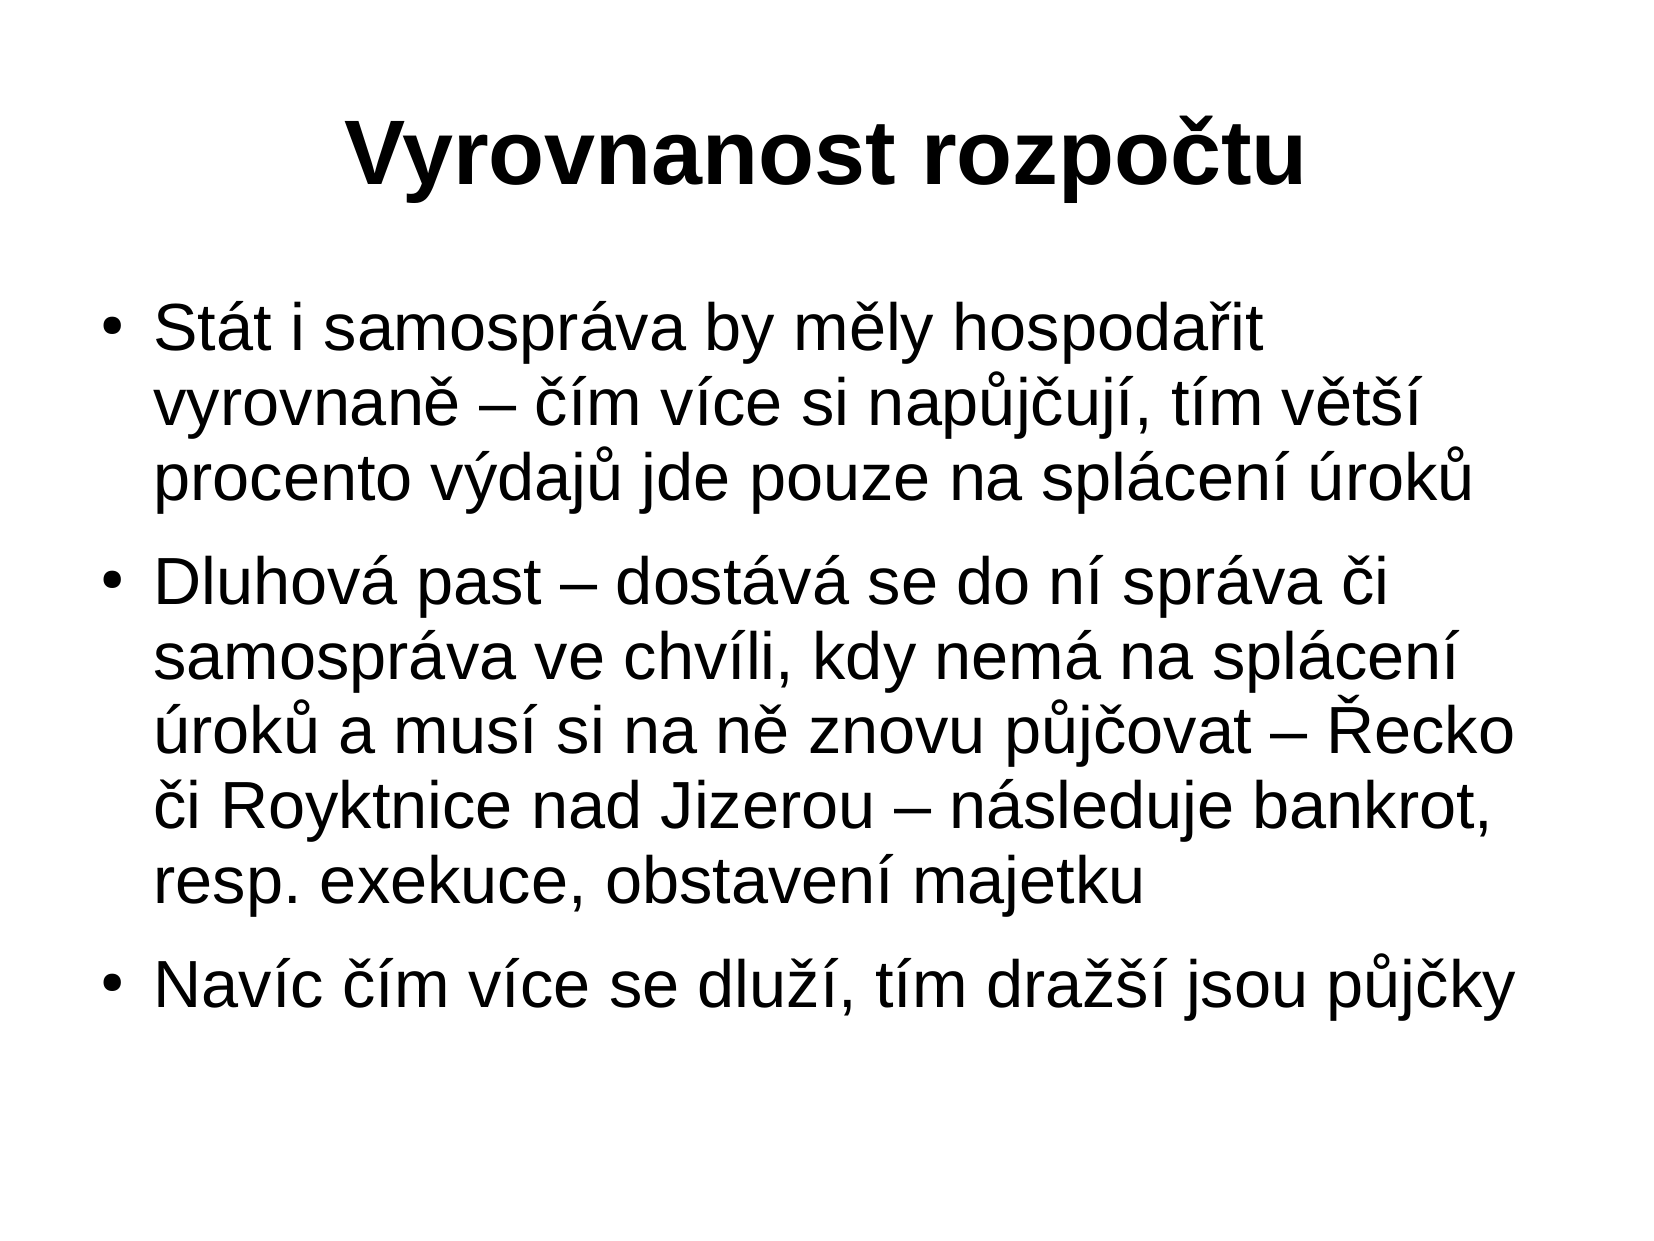

# Vyrovnanost rozpočtu
Stát i samospráva by měly hospodařit vyrovnaně – čím více si napůjčují, tím větší procento výdajů jde pouze na splácení úroků
Dluhová past – dostává se do ní správa či samospráva ve chvíli, kdy nemá na splácení úroků a musí si na ně znovu půjčovat – Řecko či Royktnice nad Jizerou – následuje bankrot, resp. exekuce, obstavení majetku
Navíc čím více se dluží, tím dražší jsou půjčky